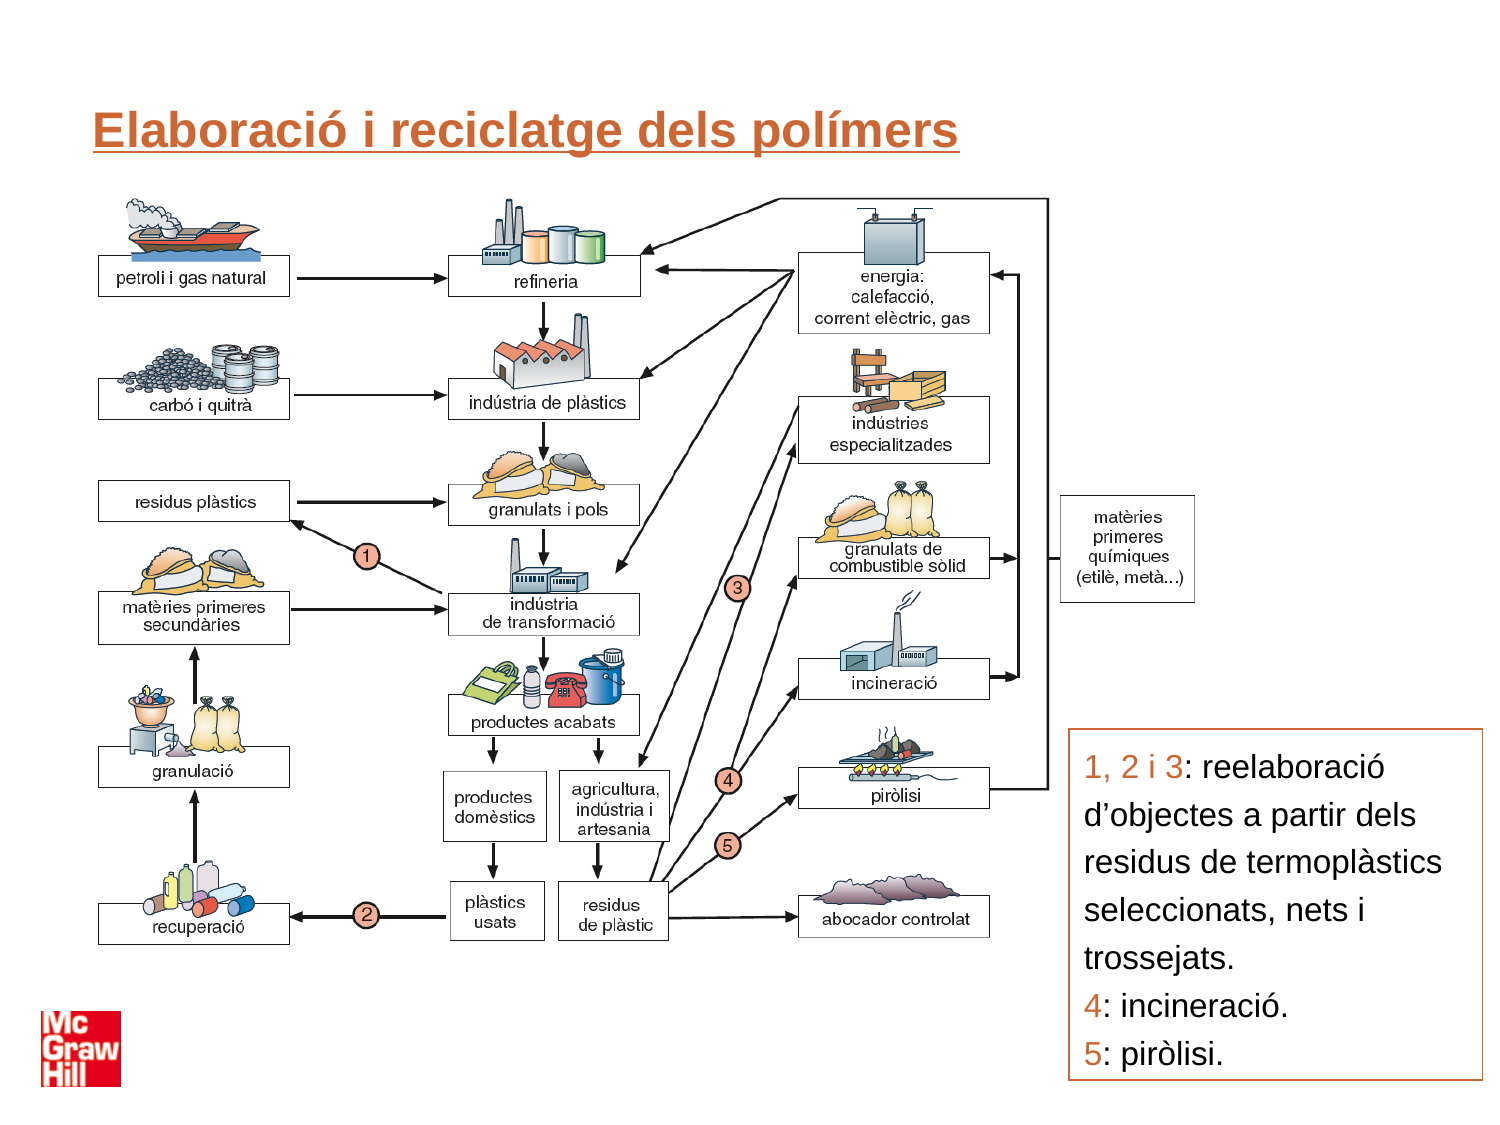

Elaboració i reciclatge dels polímers
1, 2 i 3: reelaboració d’objectes a partir dels residus de termoplàstics seleccionats, nets i trossejats.
4: incineració.
5: piròlisi.